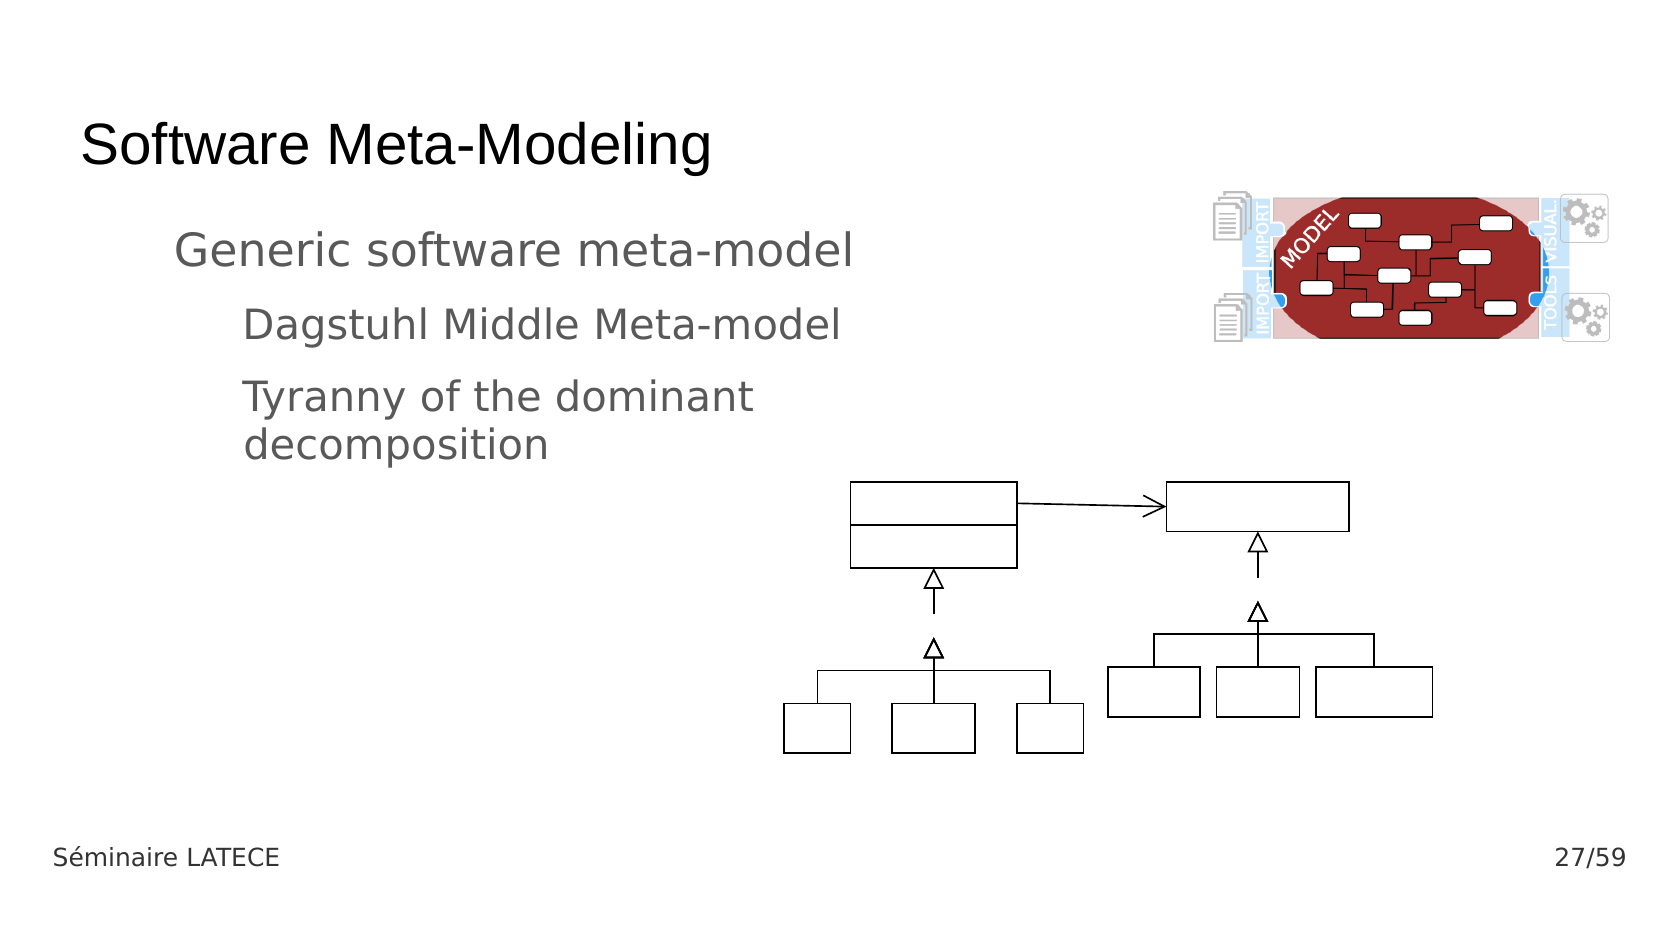

# Software Meta-Modeling
Generic software meta-model
Dagstuhl Middle Meta-model
Tyranny of the dominant
decomposition